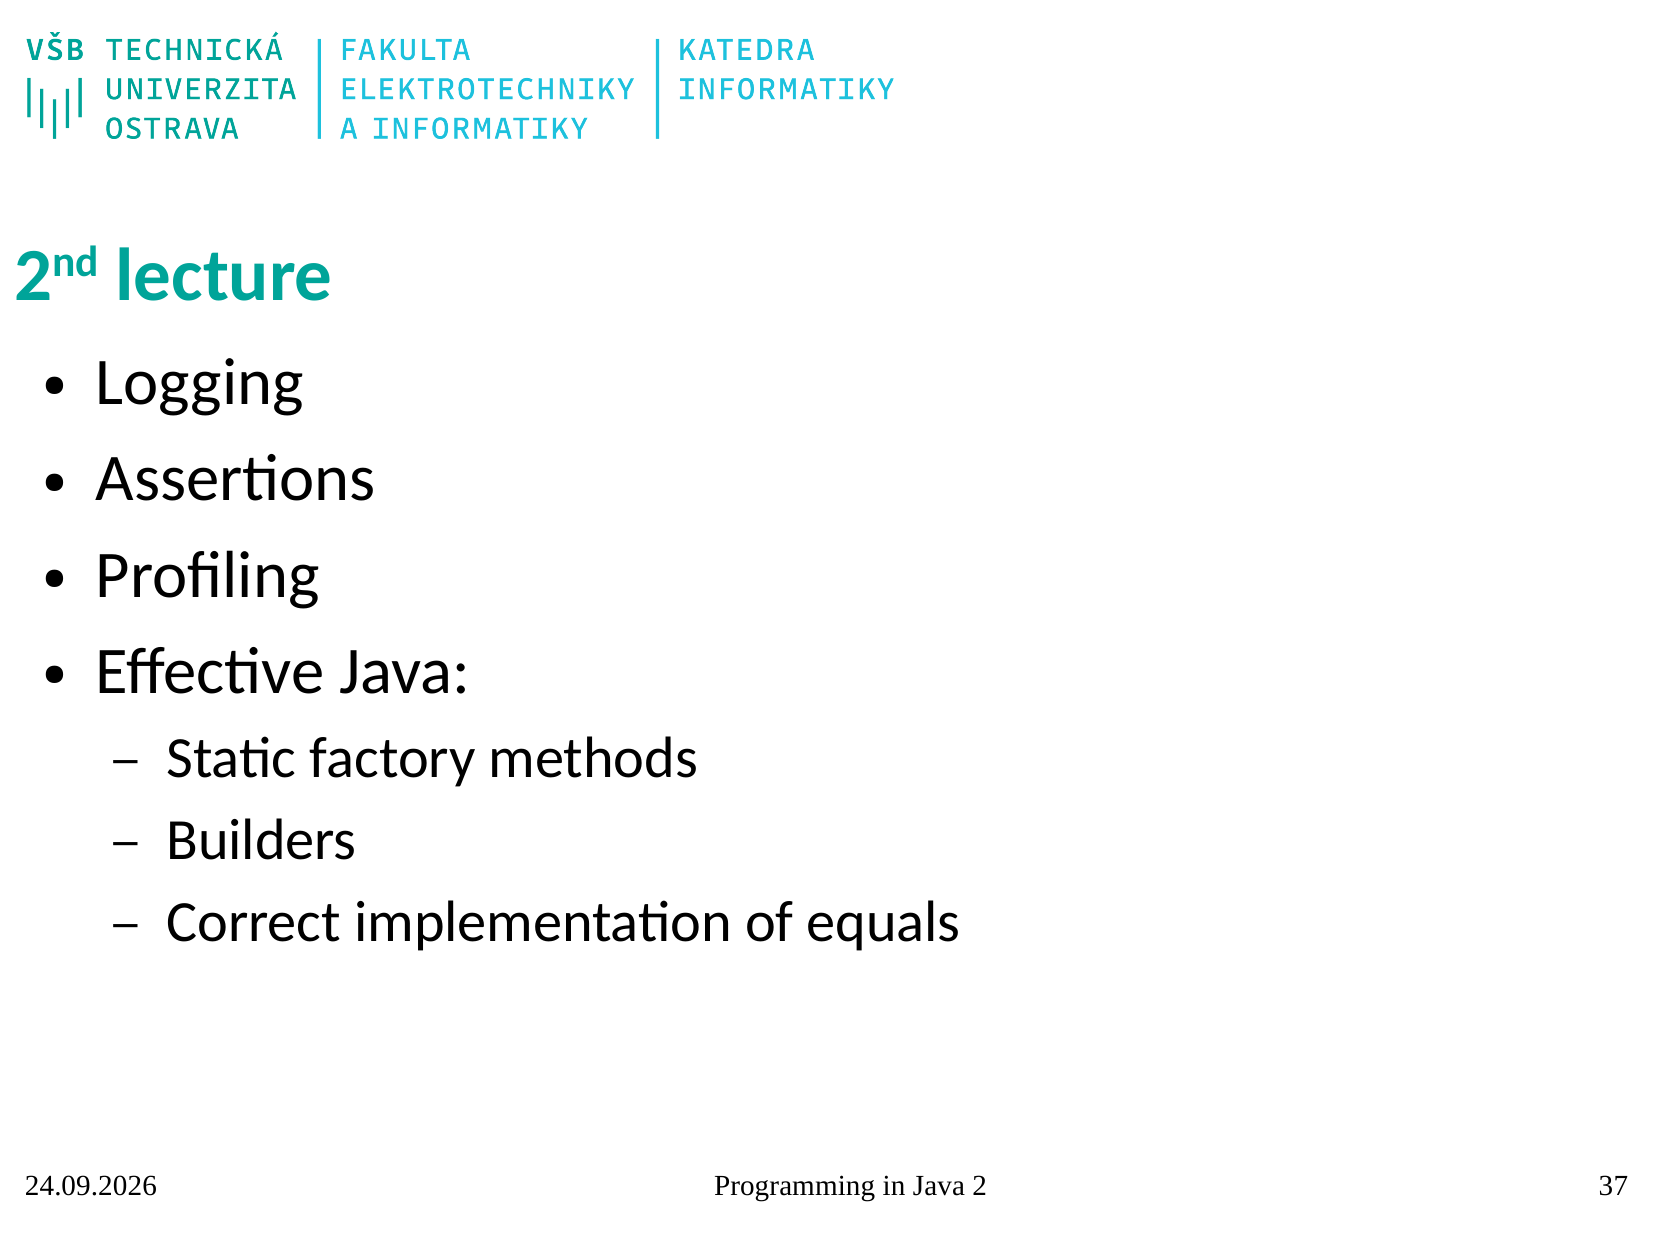

# 2nd lecture
Logging
Assertions
Profiling
Effective Java:
Static factory methods
Builders
Correct implementation of equals
Programming in Java 2
37